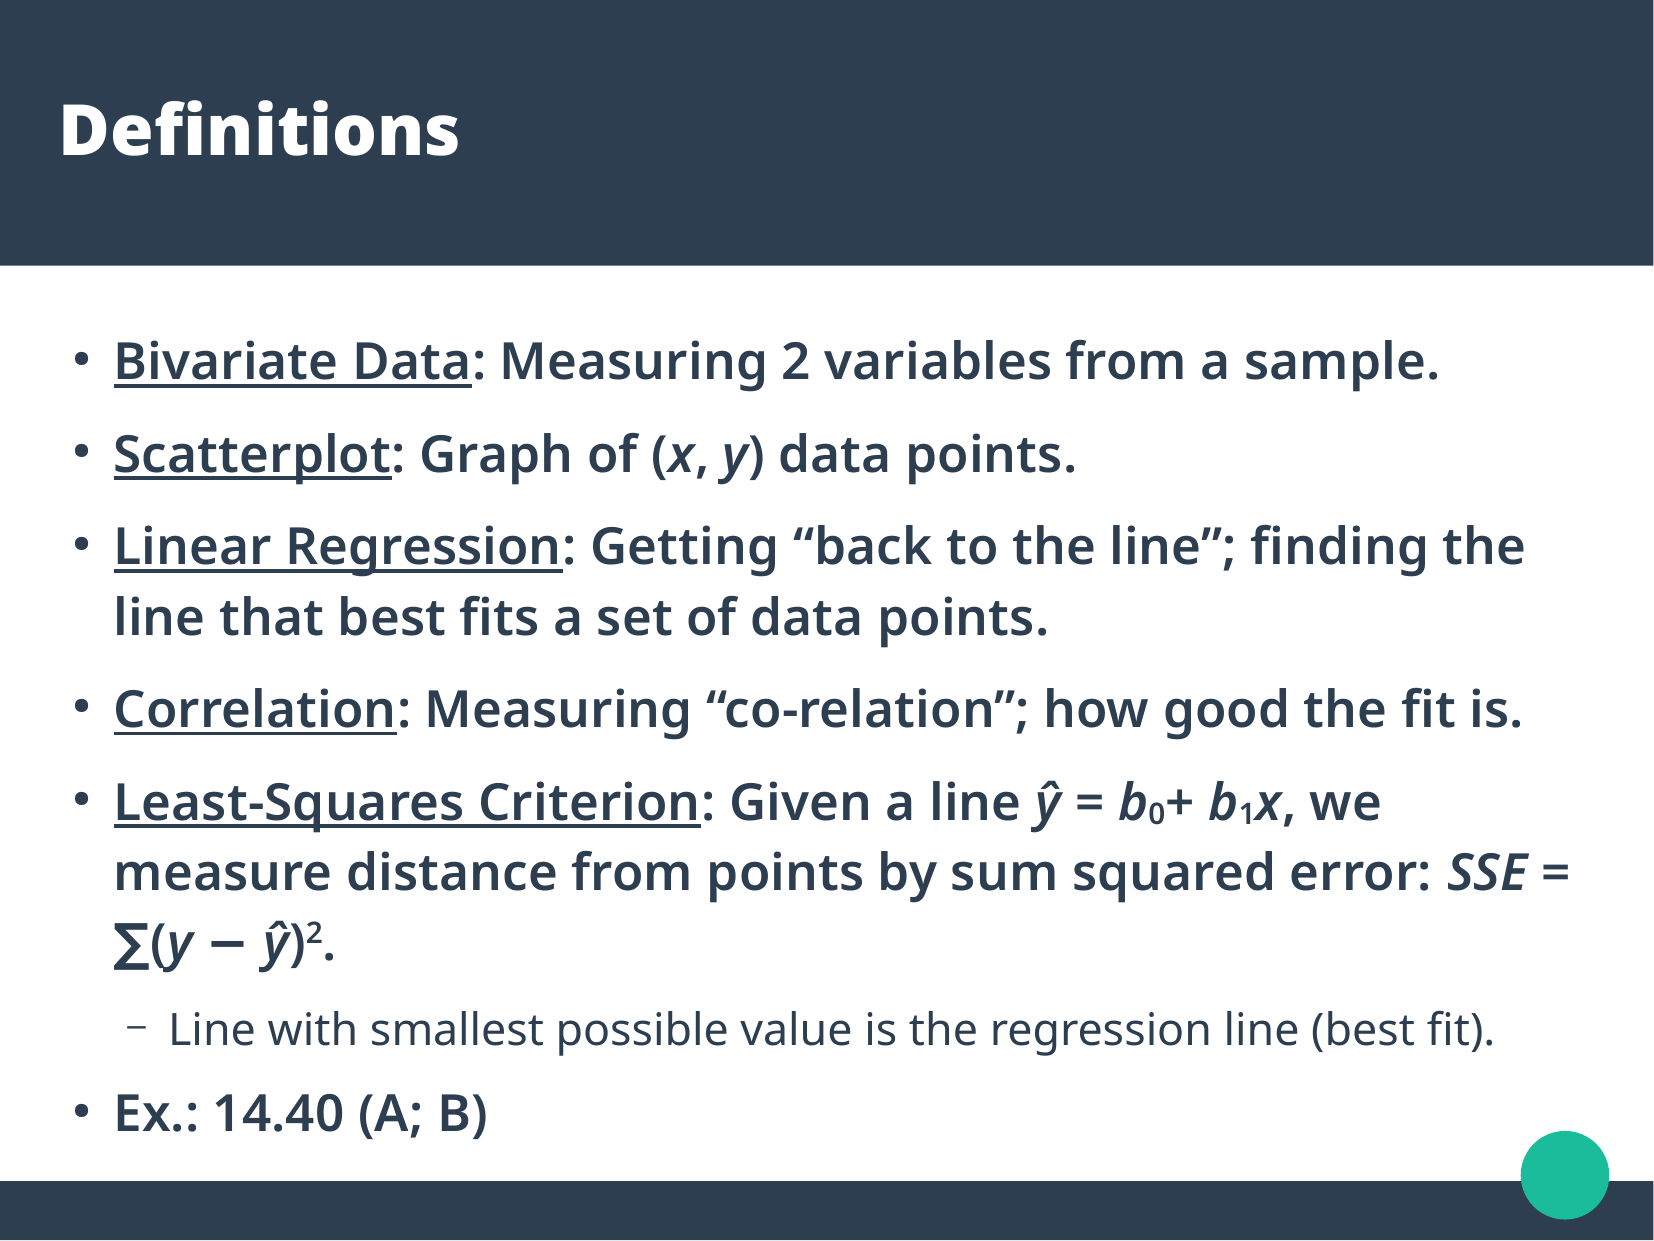

# Definitions
Bivariate Data: Measuring 2 variables from a sample.
Scatterplot: Graph of (x, y) data points.
Linear Regression: Getting “back to the line”; finding the line that best fits a set of data points.
Correlation: Measuring “co-relation”; how good the fit is.
Least-Squares Criterion: Given a line ŷ = b0+ b1x, we measure distance from points by sum squared error: SSE = ∑(y − ŷ)2.
Line with smallest possible value is the regression line (best fit).
Ex.: 14.40 (A; B)